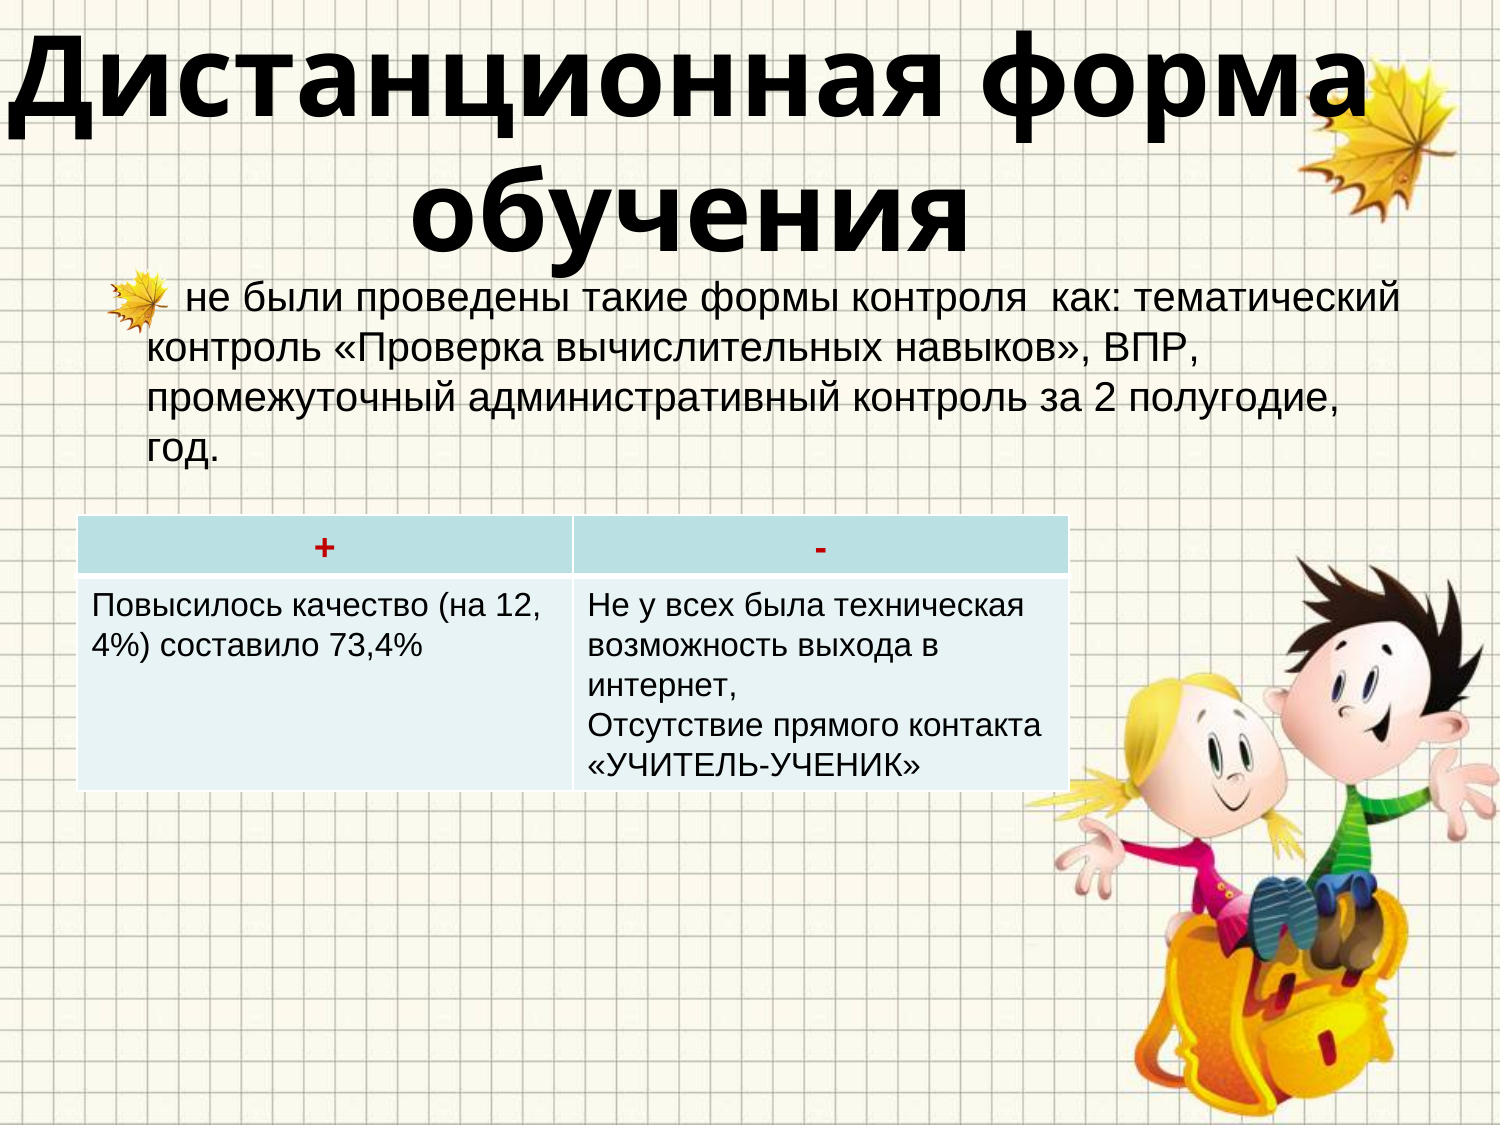

# Дистанционная форма обучения
не были проведены такие формы контроля как: тематический контроль «Проверка вычислительных навыков», ВПР, промежуточный административный контроль за 2 полугодие, год.
+
-
Повысилось качество (на 12, 4%) составило 73,4%
Не у всех была техническая возможность выхода в интернет,
Отсутствие прямого контакта «УЧИТЕЛЬ-УЧЕНИК»